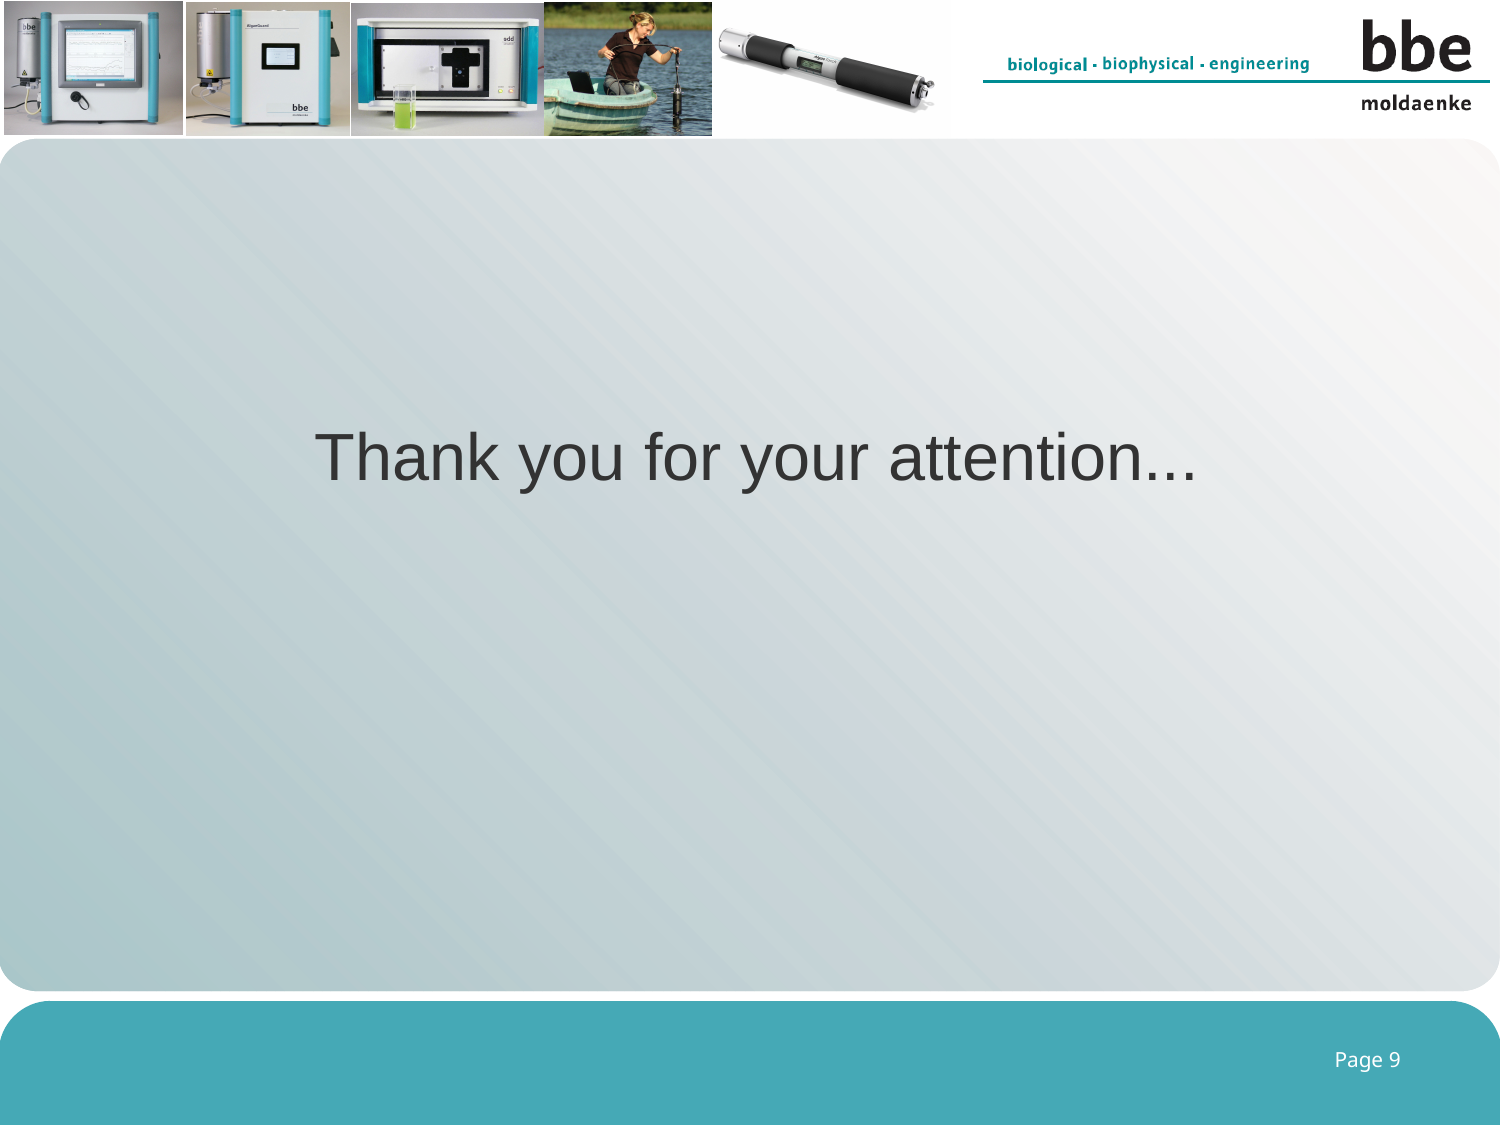

# Thank you for your attention...
9